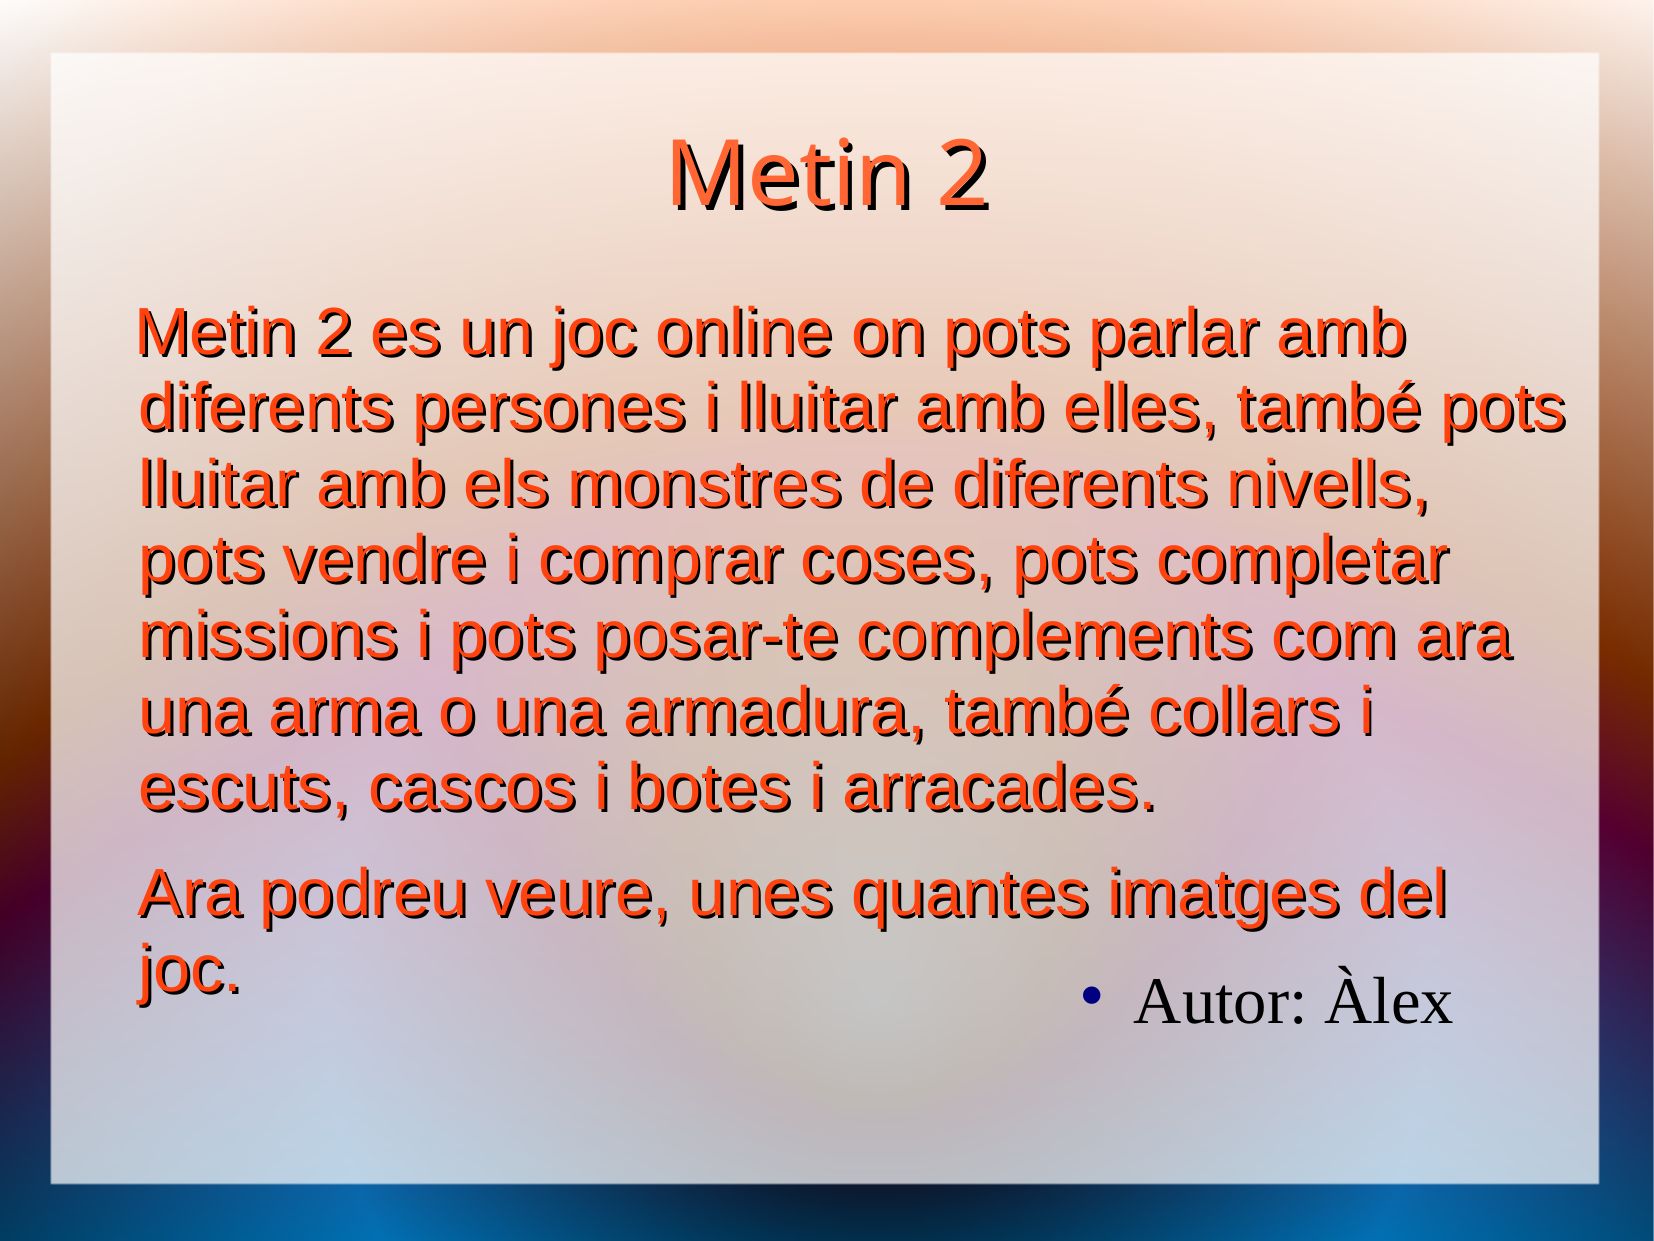

# Metin 2
 Metin 2 es un joc online on pots parlar amb diferents persones i lluitar amb elles, també pots lluitar amb els monstres de diferents nivells, pots vendre i comprar coses, pots completar missions i pots posar-te complements com ara una arma o una armadura, també collars i escuts, cascos i botes i arracades.
 Ara podreu veure, unes quantes imatges del joc.
Autor: Àlex